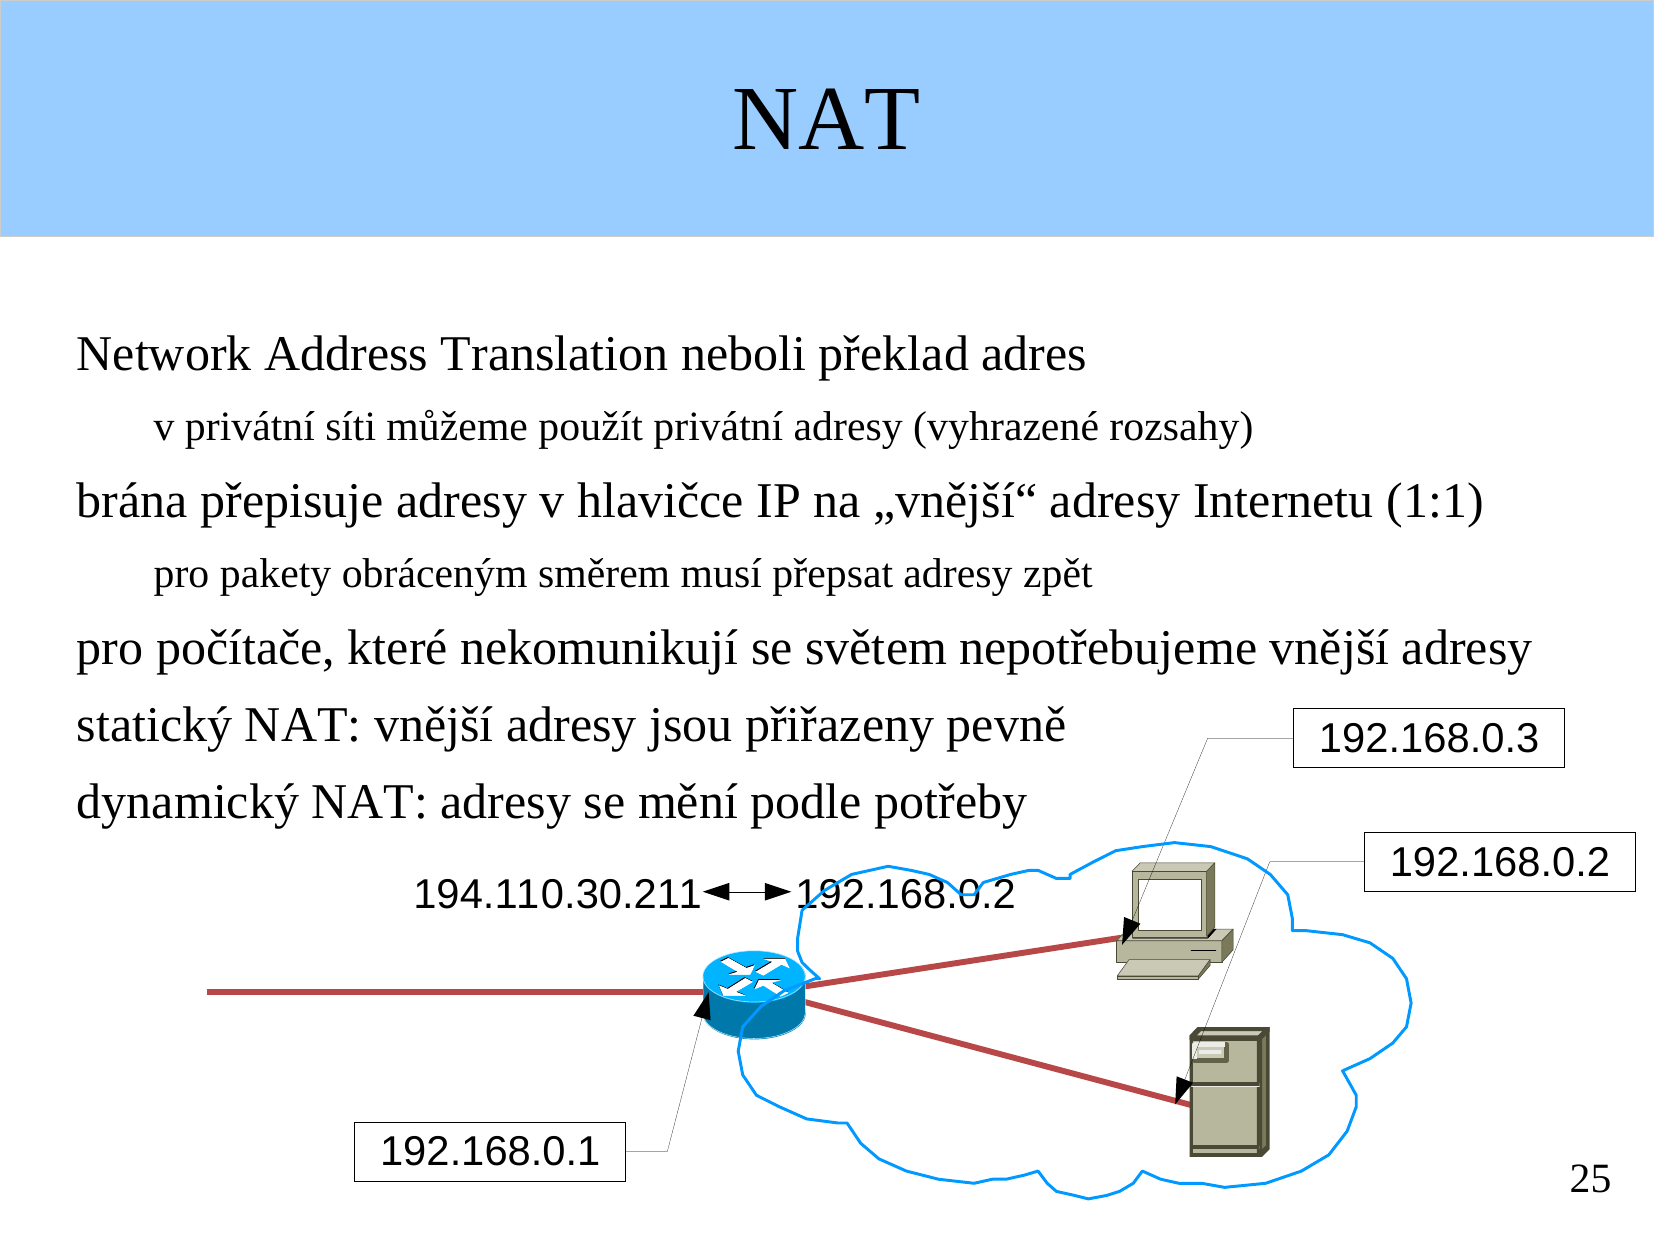

# NAT
Network Address Translation neboli překlad adres
v privátní síti můžeme použít privátní adresy (vyhrazené rozsahy)
brána přepisuje adresy v hlavičce IP na „vnější“ adresy Internetu (1:1)
pro pakety obráceným směrem musí přepsat adresy zpět
pro počítače, které nekomunikují se světem nepotřebujeme vnější adresy
statický NAT: vnější adresy jsou přiřazeny pevně
dynamický NAT: adresy se mění podle potřeby
194.110.30.211 192.168.0.2